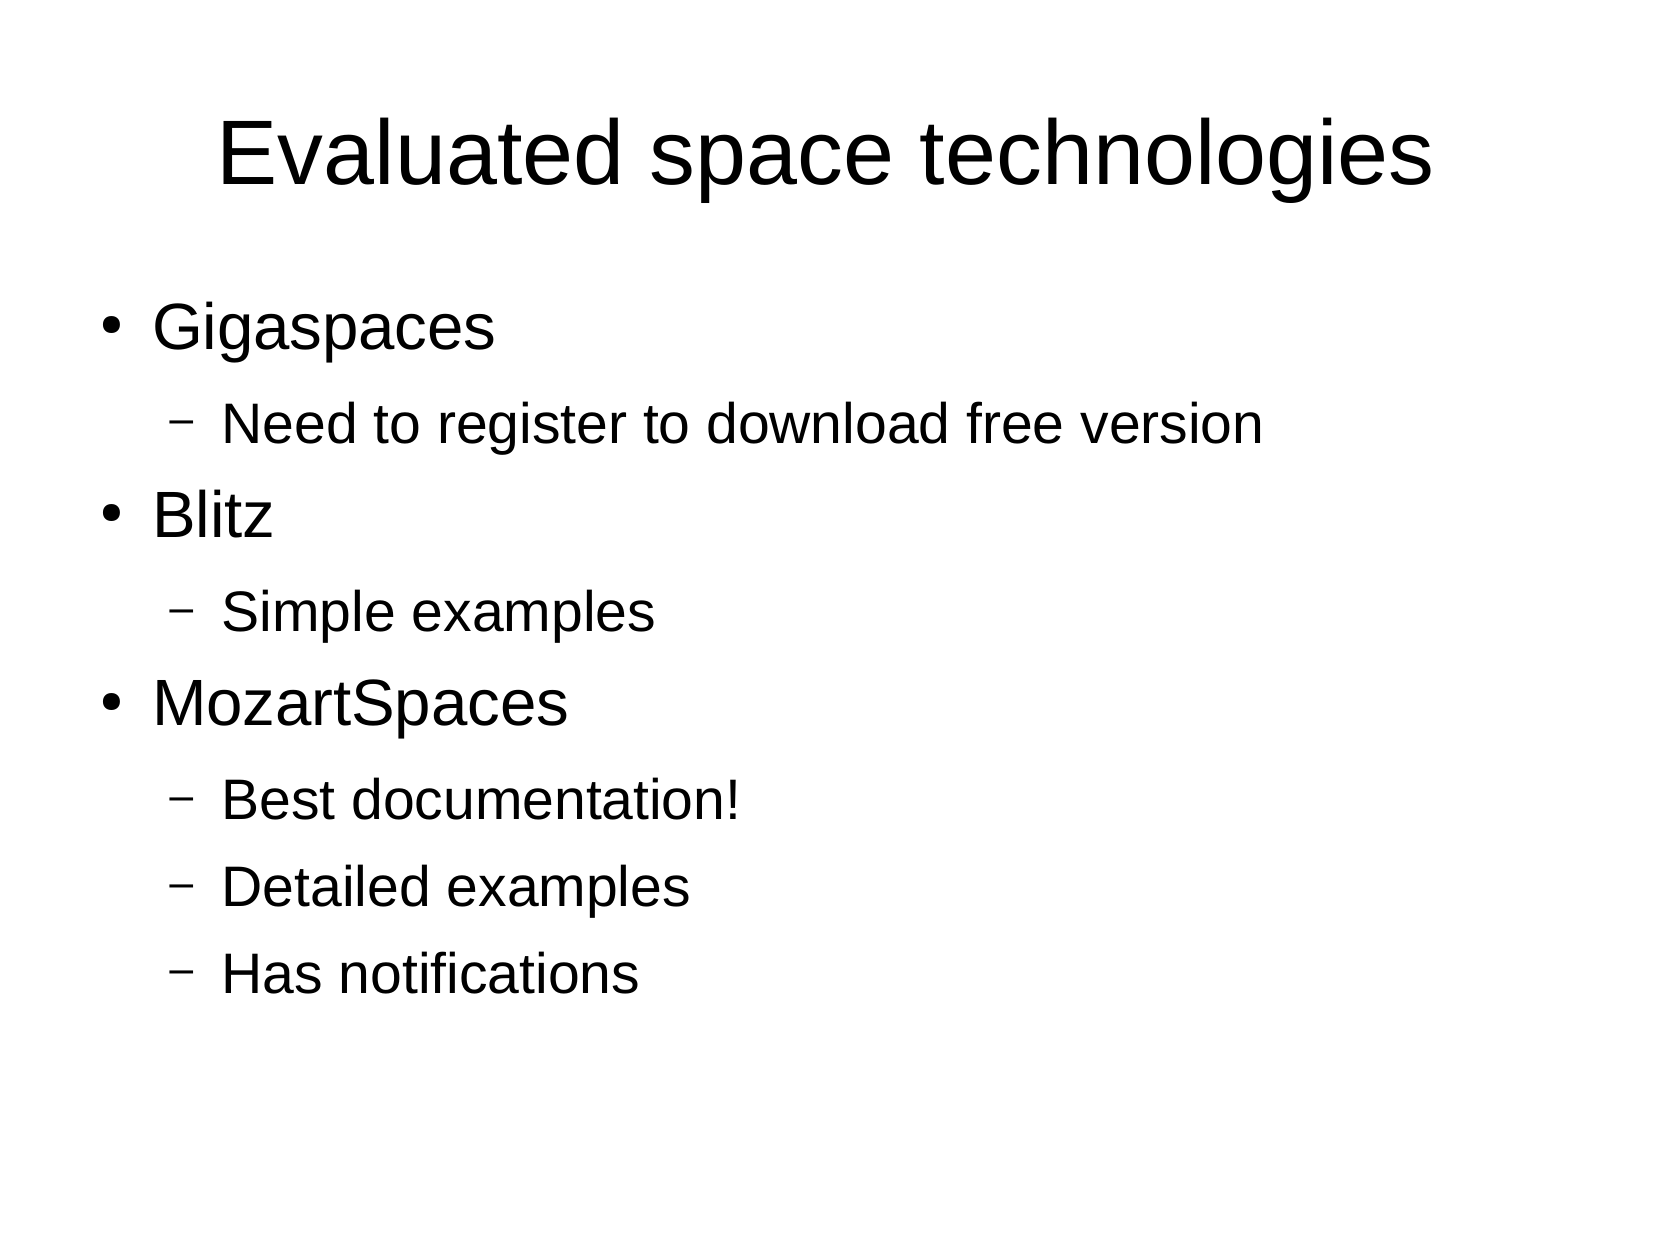

# Evaluated space technologies
Gigaspaces
Need to register to download free version
Blitz
Simple examples
MozartSpaces
Best documentation!
Detailed examples
Has notifications